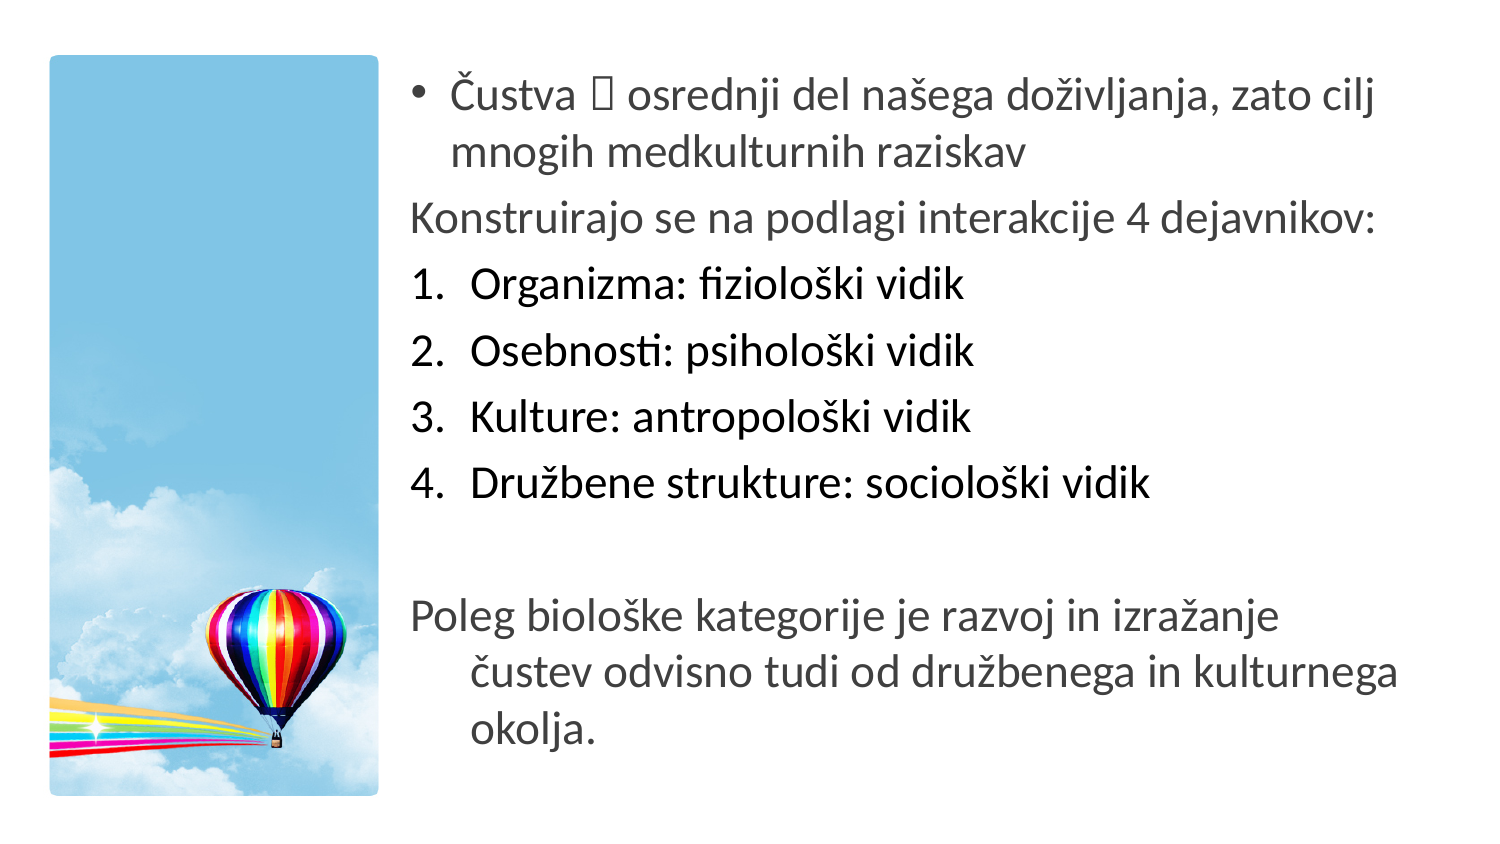

# Čustva  osrednji del našega doživljanja, zato cilj mnogih medkulturnih raziskav
Konstruirajo se na podlagi interakcije 4 dejavnikov:
Organizma: fiziološki vidik
Osebnosti: psihološki vidik
Kulture: antropološki vidik
Družbene strukture: sociološki vidik
Poleg biološke kategorije je razvoj in izražanje čustev odvisno tudi od družbenega in kulturnega okolja.